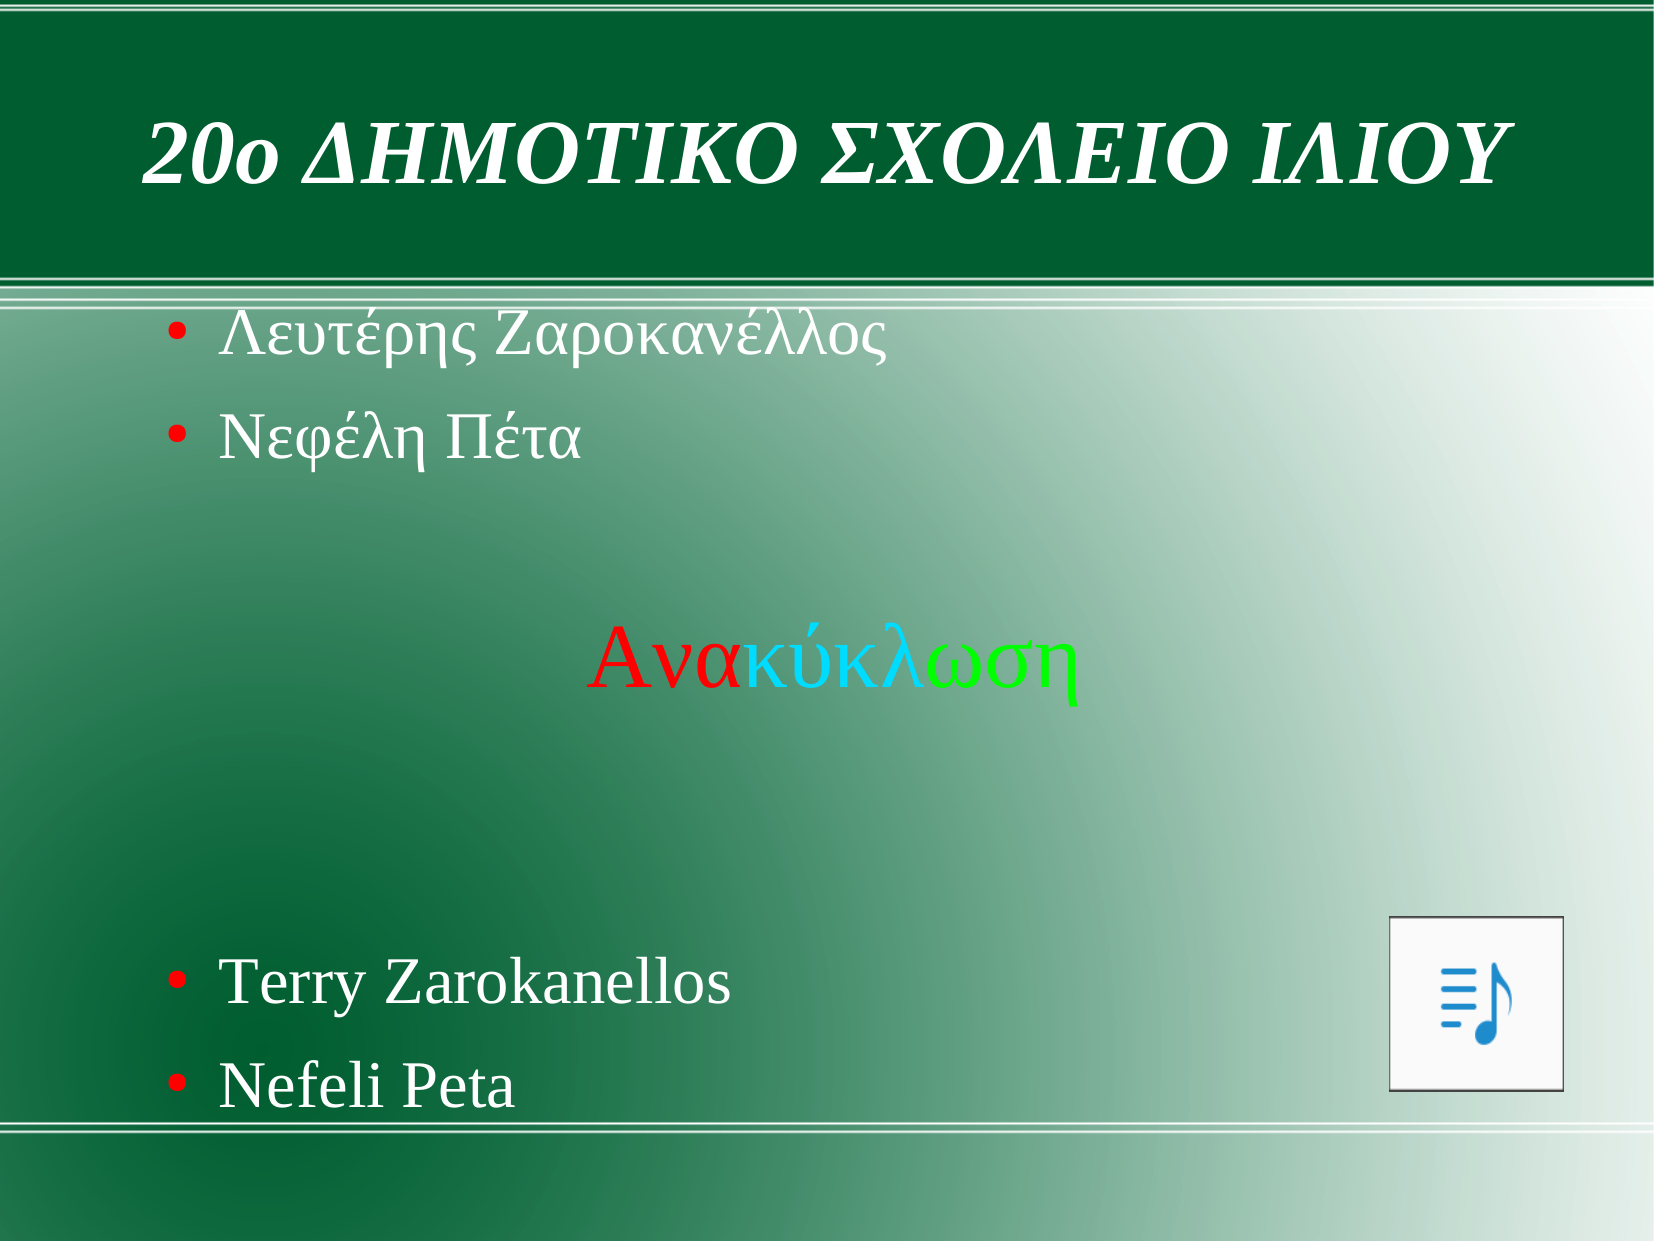

# 20ο ΔΗΜΟΤΙΚΟ ΣΧΟΛΕΙΟ ΙΛΙΟΥ
Λευτέρης Ζαροκανέλλος
Νεφέλη Πέτα
 Ανακύκλωση
Terry Zarokanellos
Nefeli Peta